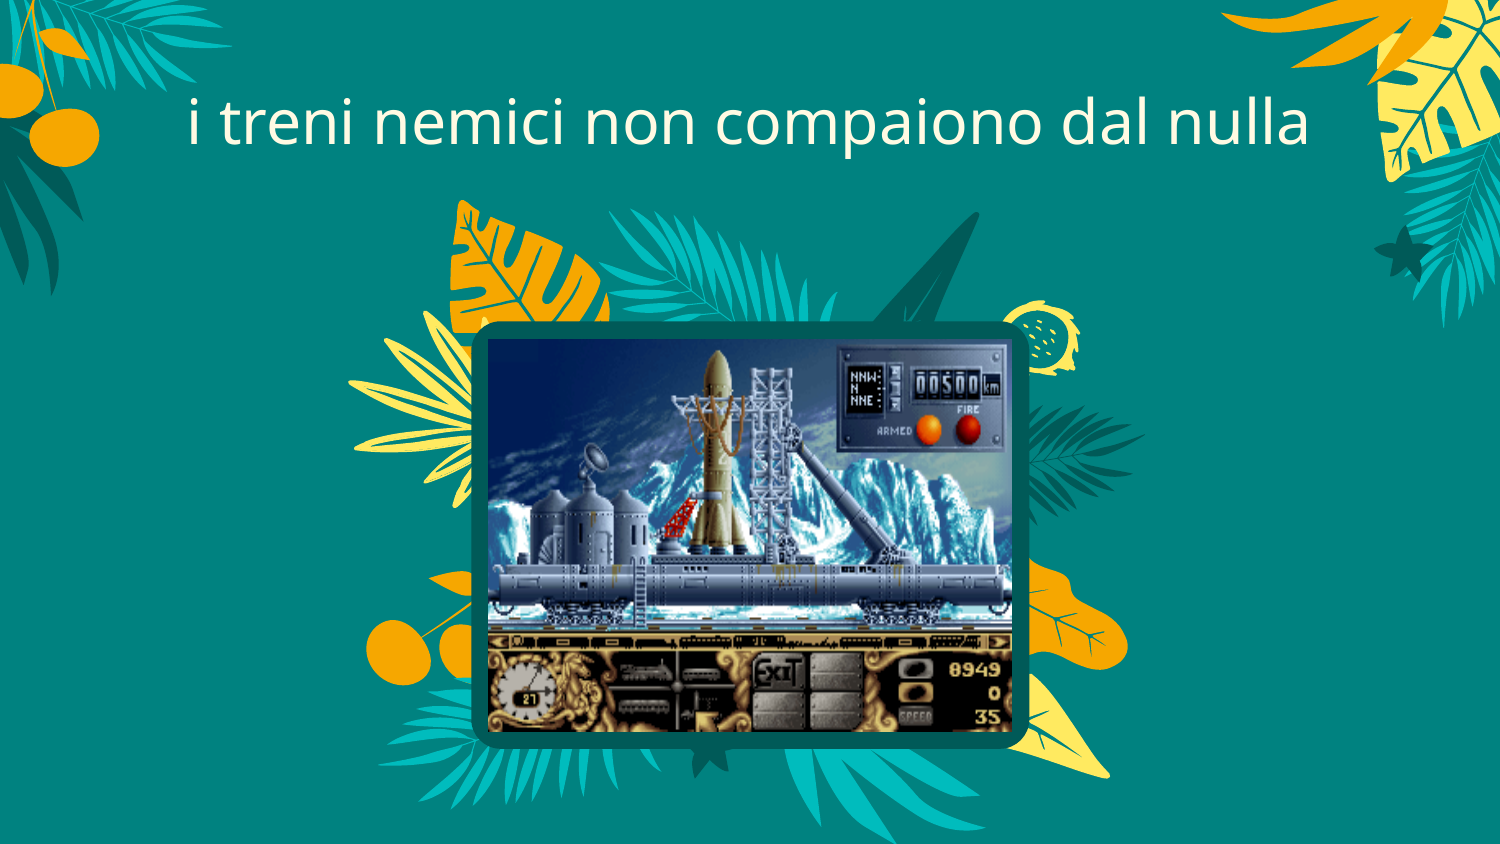

# i treni nemici non compaiono dal nulla